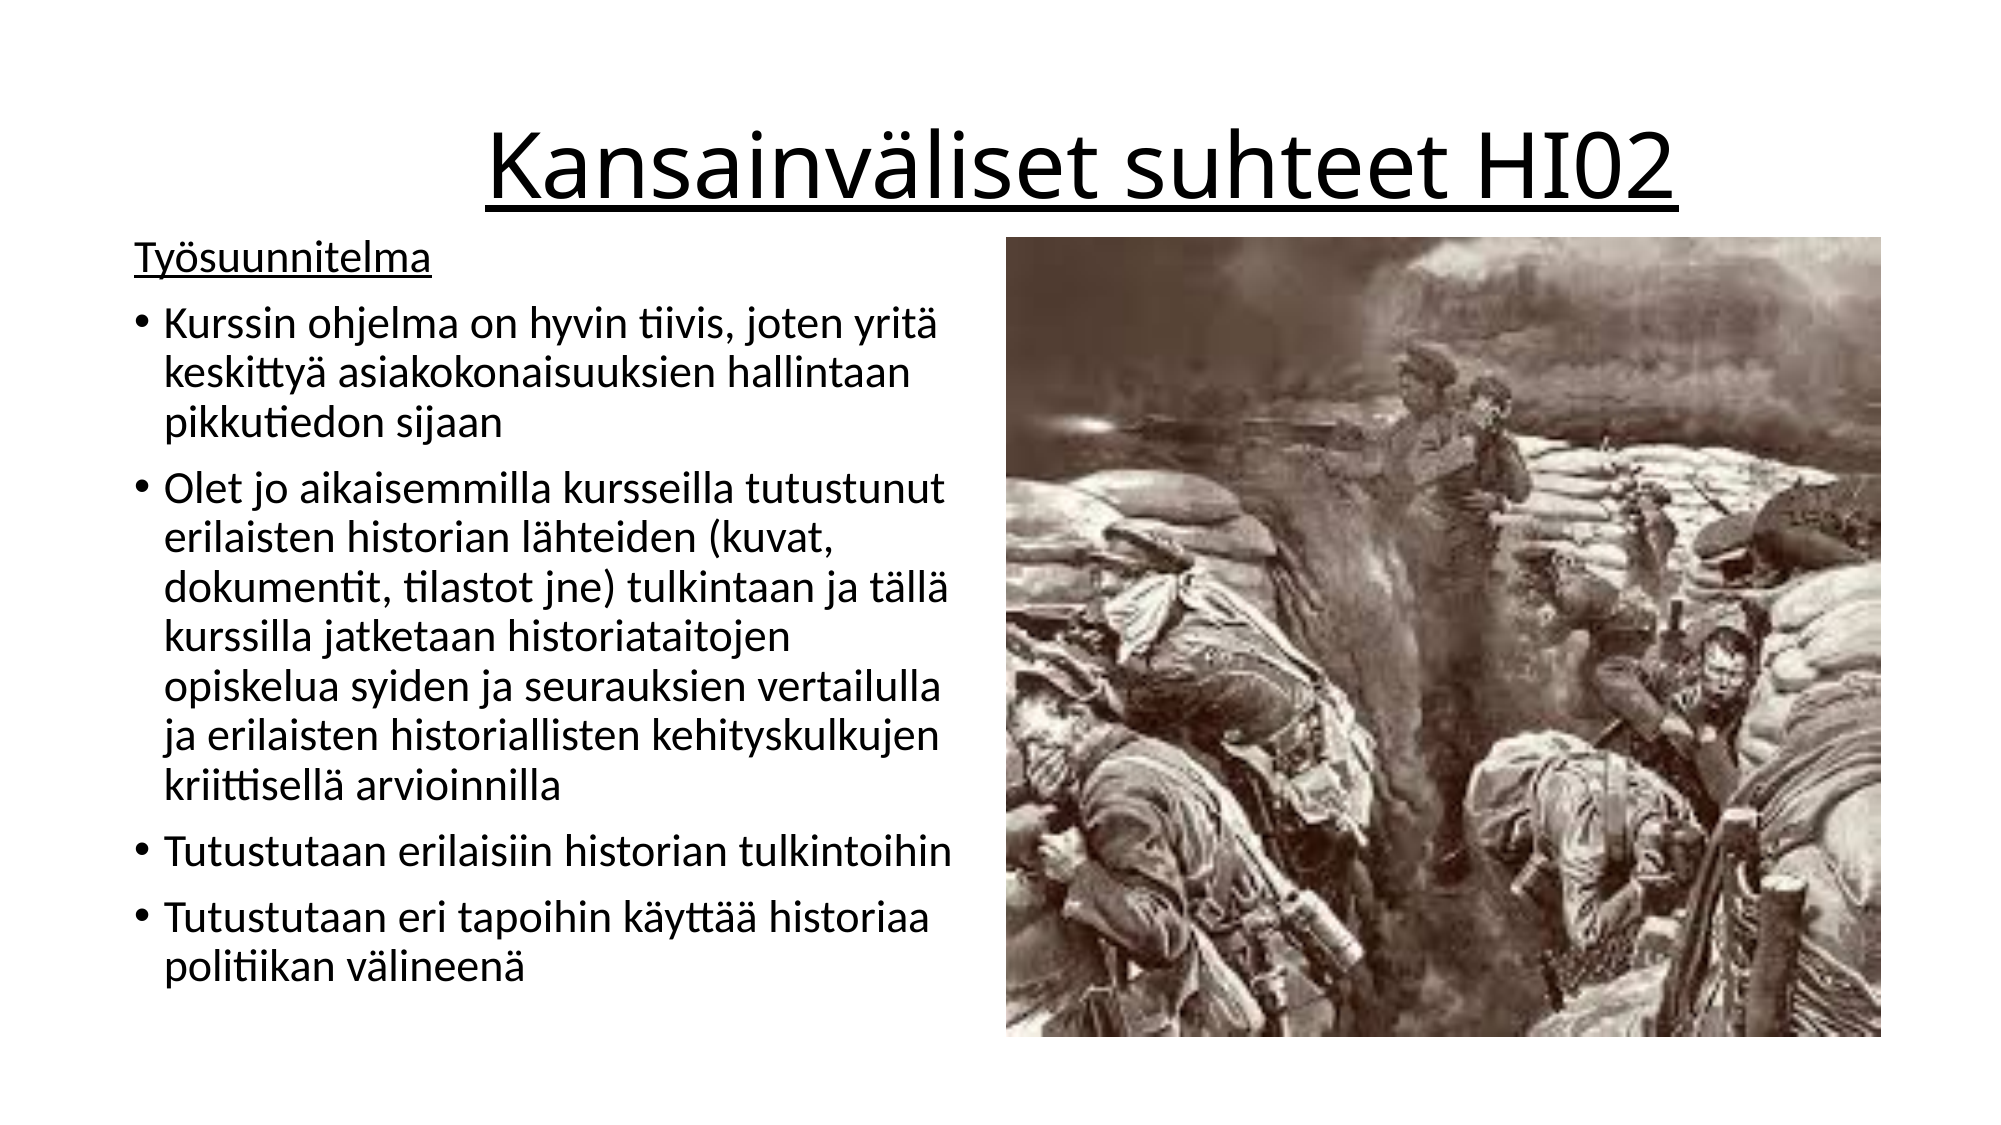

# Kansainväliset suhteet HI02
Työsuunnitelma
Kurssin ohjelma on hyvin tiivis, joten yritä keskittyä asiakokonaisuuksien hallintaan pikkutiedon sijaan
Olet jo aikaisemmilla kursseilla tutustunut erilaisten historian lähteiden (kuvat, dokumentit, tilastot jne) tulkintaan ja tällä kurssilla jatketaan historiataitojen opiskelua syiden ja seurauksien vertailulla ja erilaisten historiallisten kehityskulkujen kriittisellä arvioinnilla
Tutustutaan erilaisiin historian tulkintoihin
Tutustutaan eri tapoihin käyttää historiaa politiikan välineenä